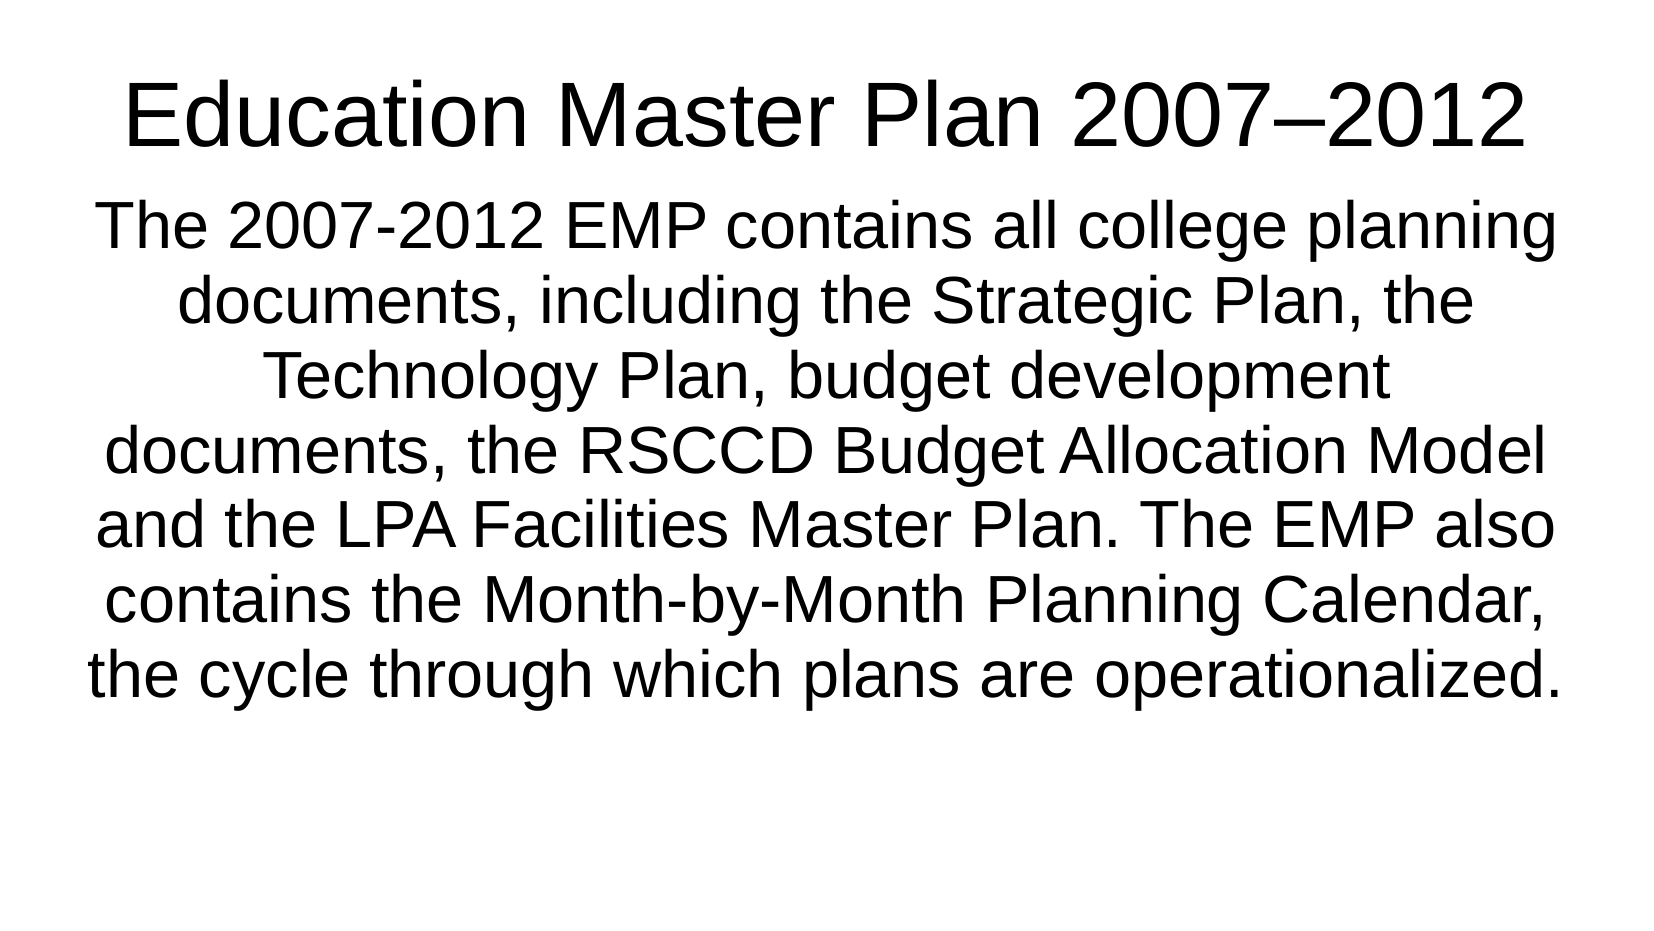

# Education Master Plan 2007–2012
The 2007-2012 EMP contains all college planning documents, including the Strategic Plan, the Technology Plan, budget development documents, the RSCCD Budget Allocation Model and the LPA Facilities Master Plan. The EMP also contains the Month-by-Month Planning Calendar, the cycle through which plans are operationalized.